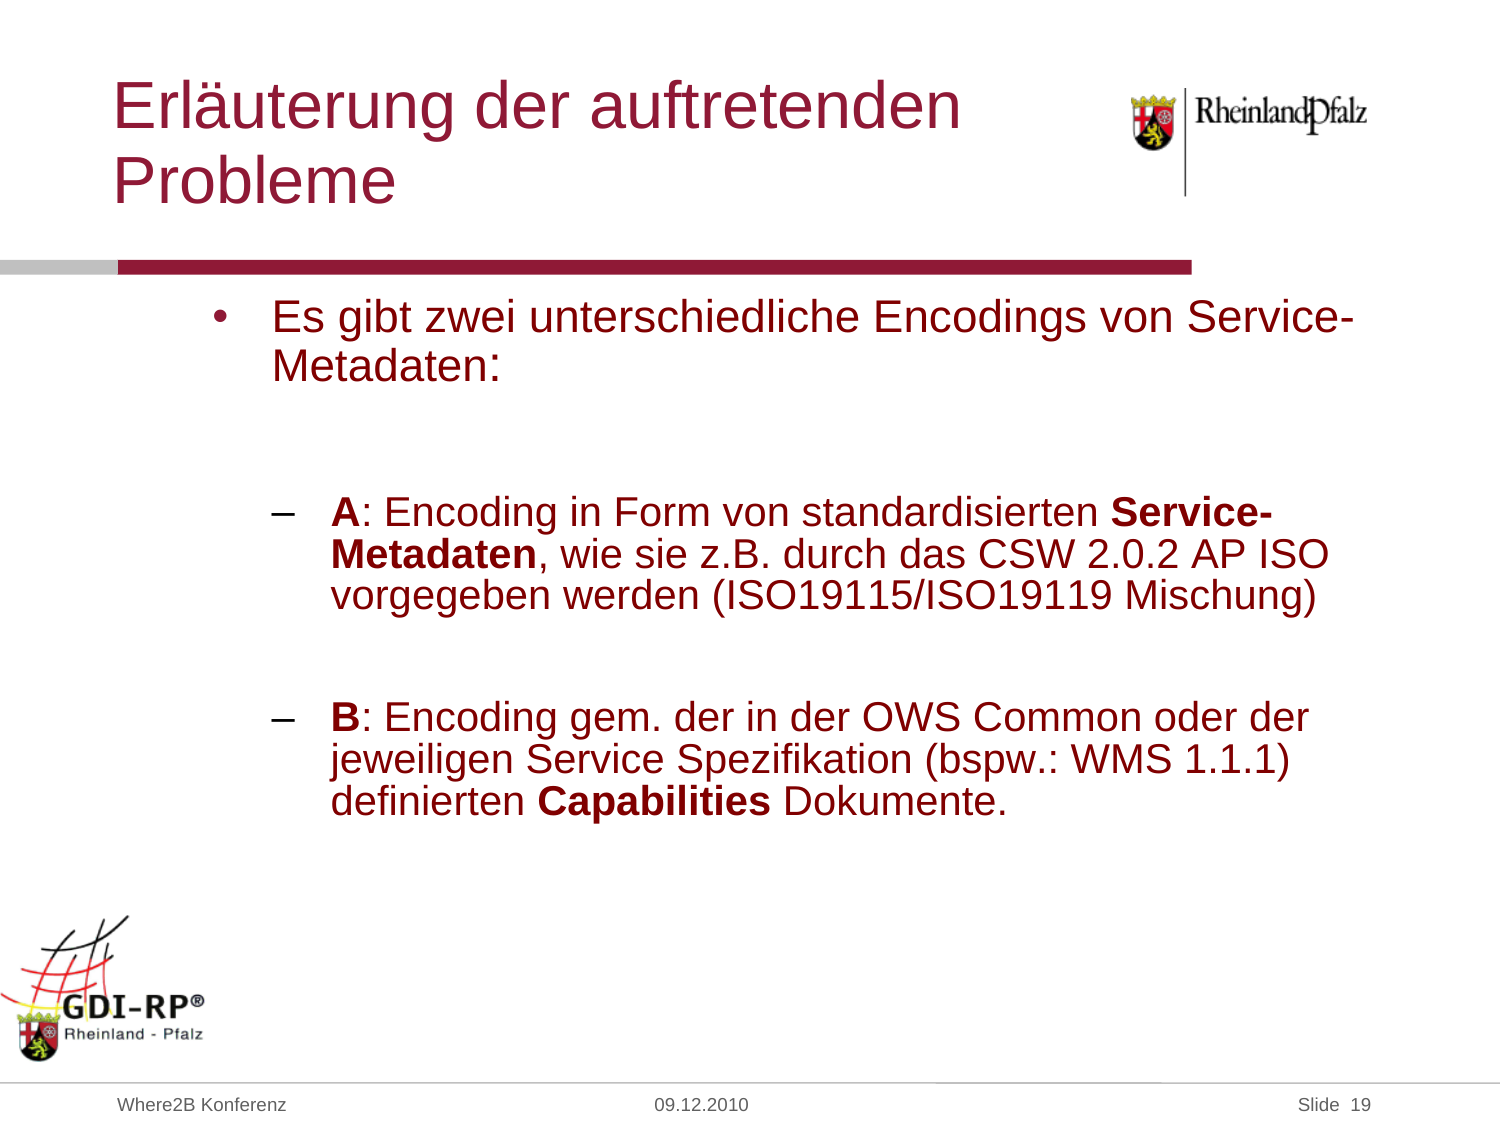

# Erläuterung der auftretenden Probleme
Es gibt zwei unterschiedliche Encodings von Service-Metadaten:
A: Encoding in Form von standardisierten Service-Metadaten, wie sie z.B. durch das CSW 2.0.2 AP ISO vorgegeben werden (ISO19115/ISO19119 Mischung)
B: Encoding gem. der in der OWS Common oder der jeweiligen Service Spezifikation (bspw.: WMS 1.1.1) definierten Capabilities Dokumente.